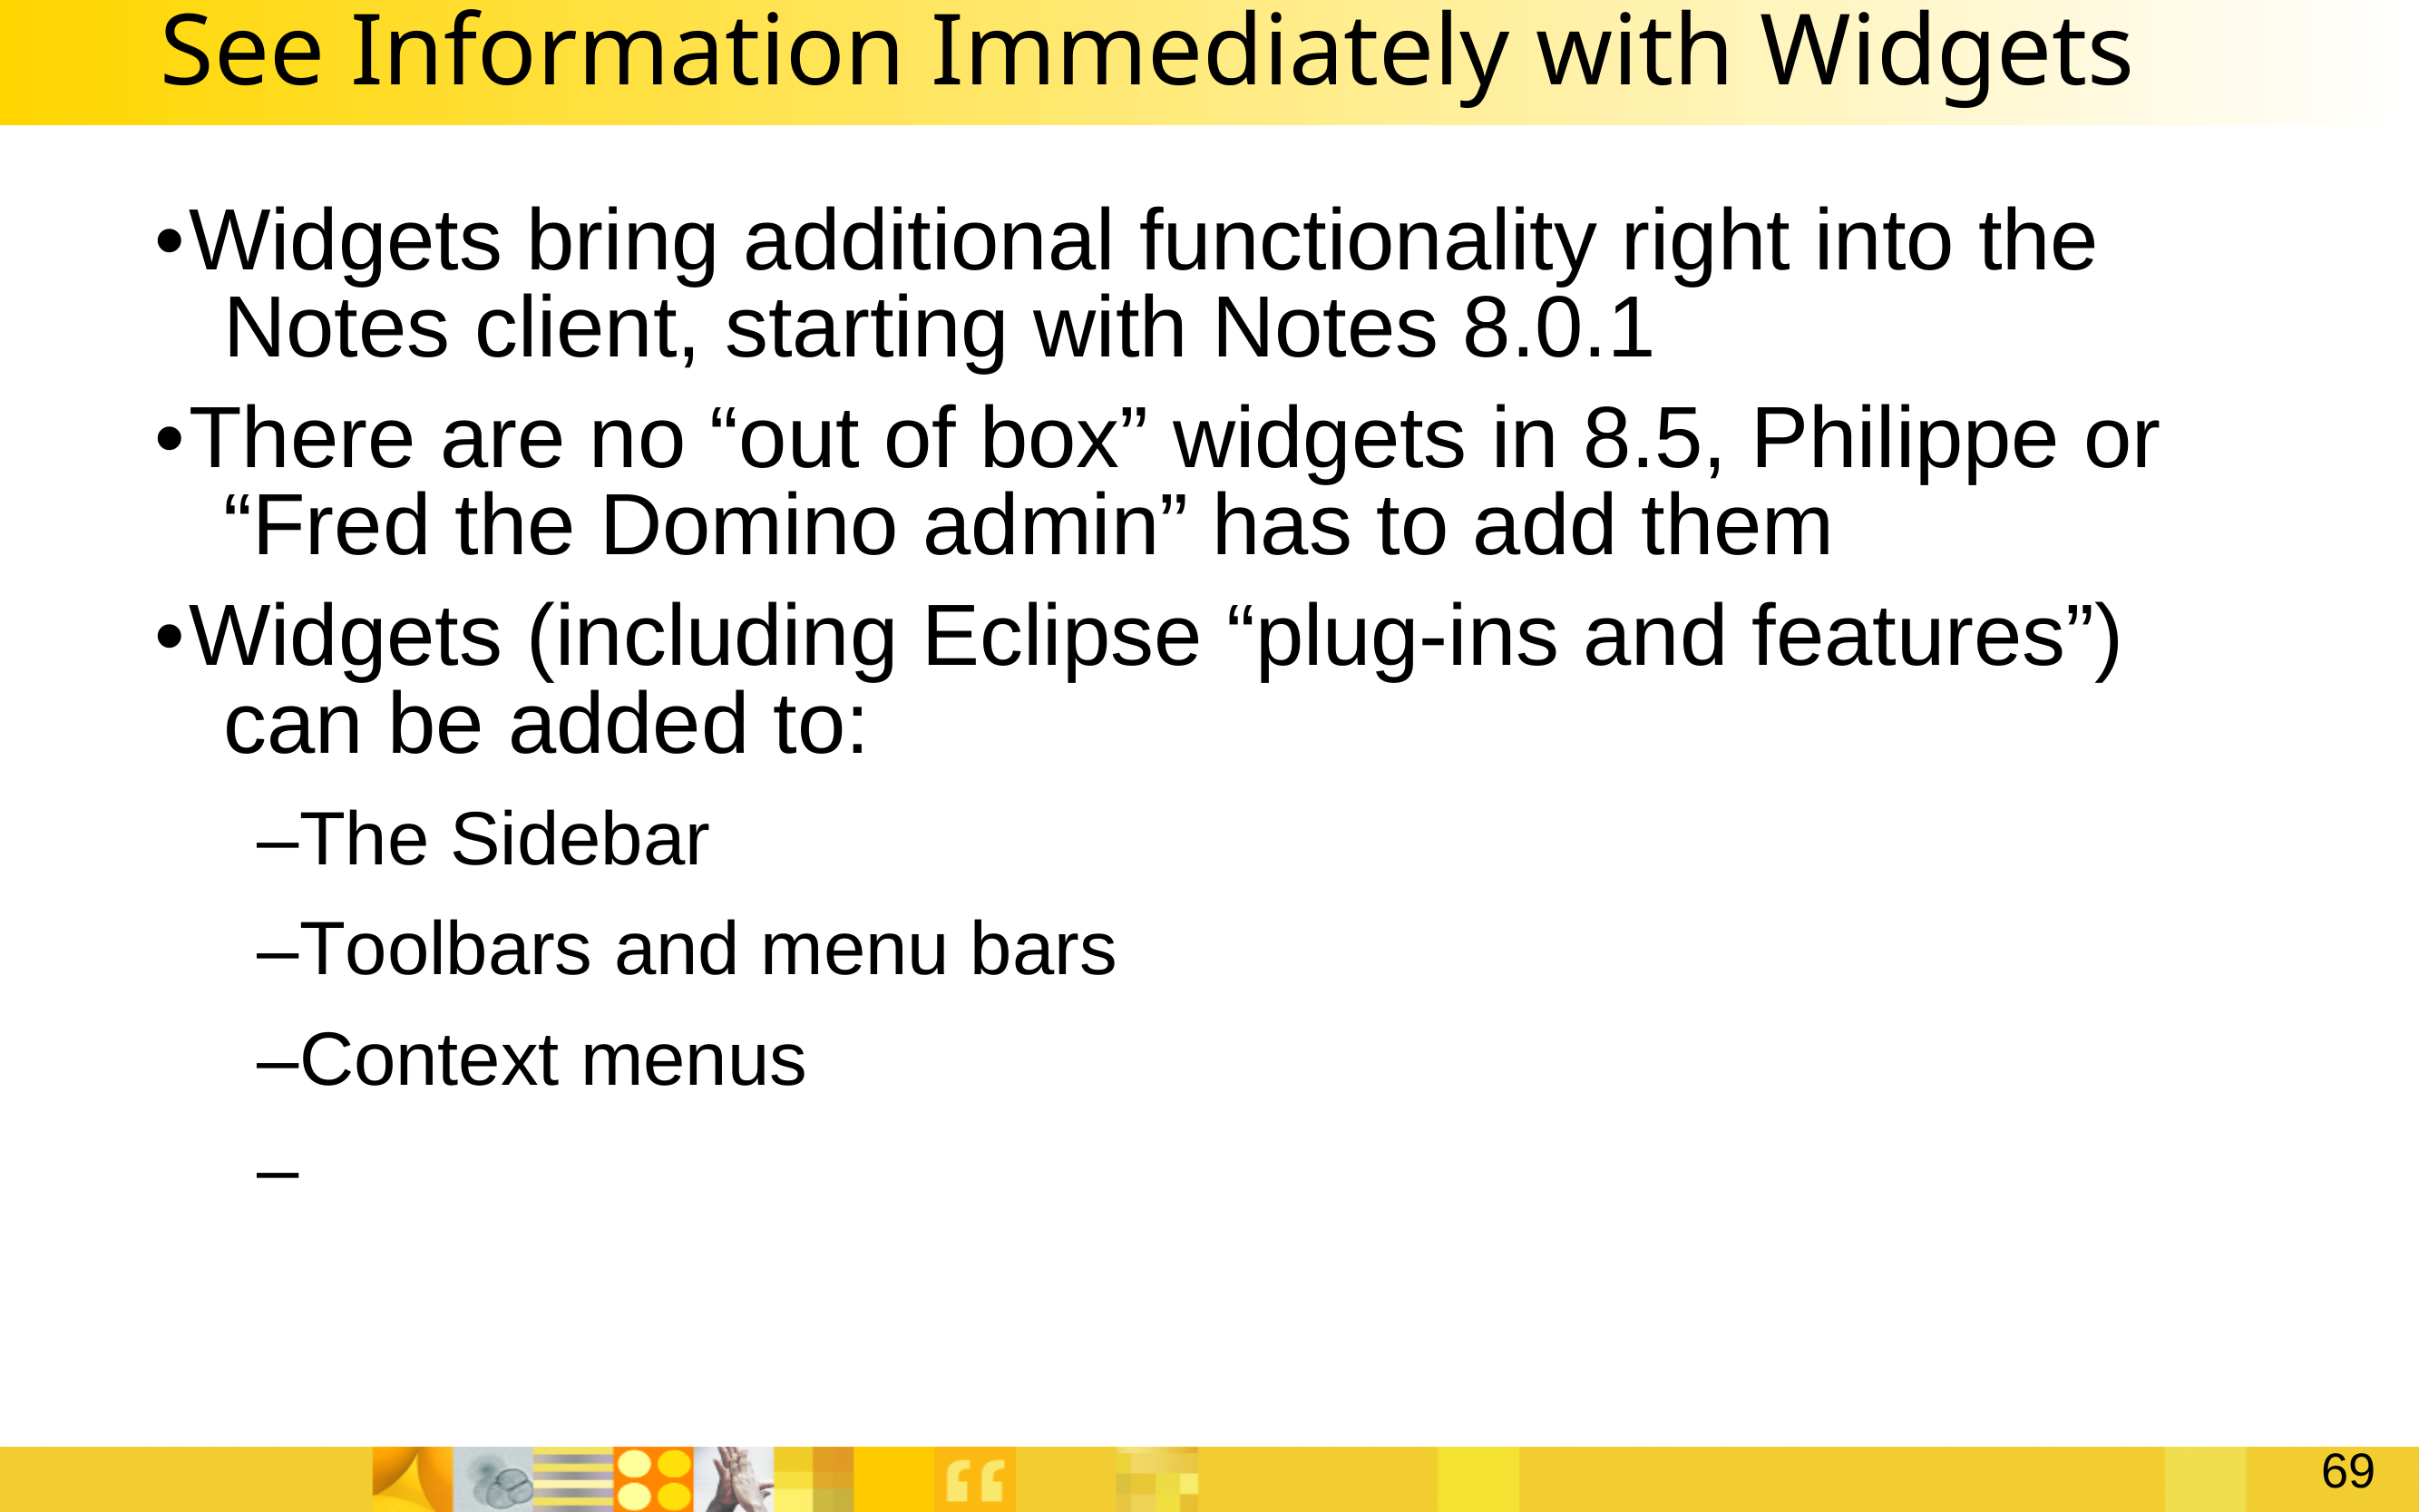

# See Information Immediately with Widgets
Widgets bring additional functionality right into the Notes client, starting with Notes 8.0.1
There are no “out of box” widgets in 8.5, Philippe or “Fred the Domino admin” has to add them
Widgets (including Eclipse “plug-ins and features”) can be added to:
The Sidebar
Toolbars and menu bars
Context menus